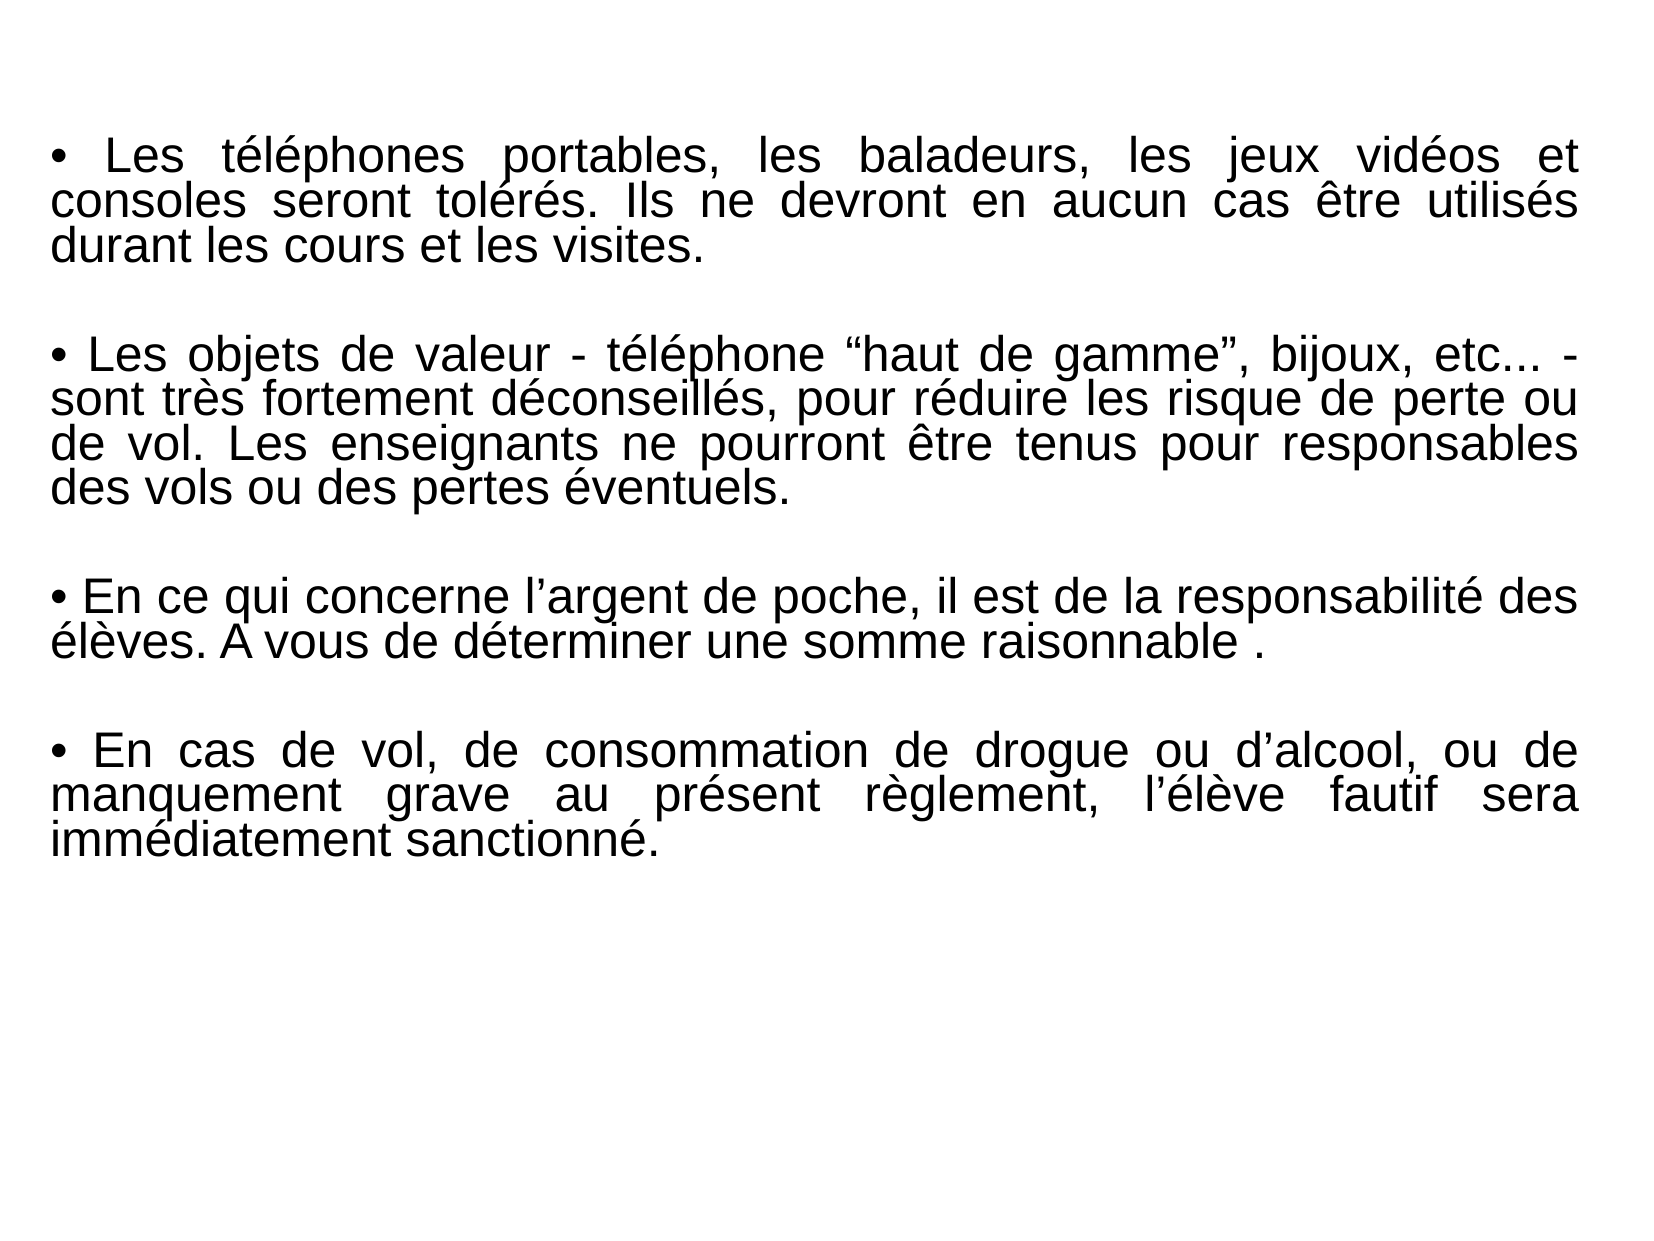

• Les téléphones portables, les baladeurs, les jeux vidéos et consoles seront tolérés. Ils ne devront en aucun cas être utilisés durant les cours et les visites.
• Les objets de valeur - téléphone “haut de gamme”, bijoux, etc... - sont très fortement déconseillés, pour réduire les risque de perte ou de vol. Les enseignants ne pourront être tenus pour responsables des vols ou des pertes éventuels.
• En ce qui concerne l’argent de poche, il est de la responsabilité des élèves. A vous de déterminer une somme raisonnable .
• En cas de vol, de consommation de drogue ou d’alcool, ou de manquement grave au présent règlement, l’élève fautif sera immédiatement sanctionné.